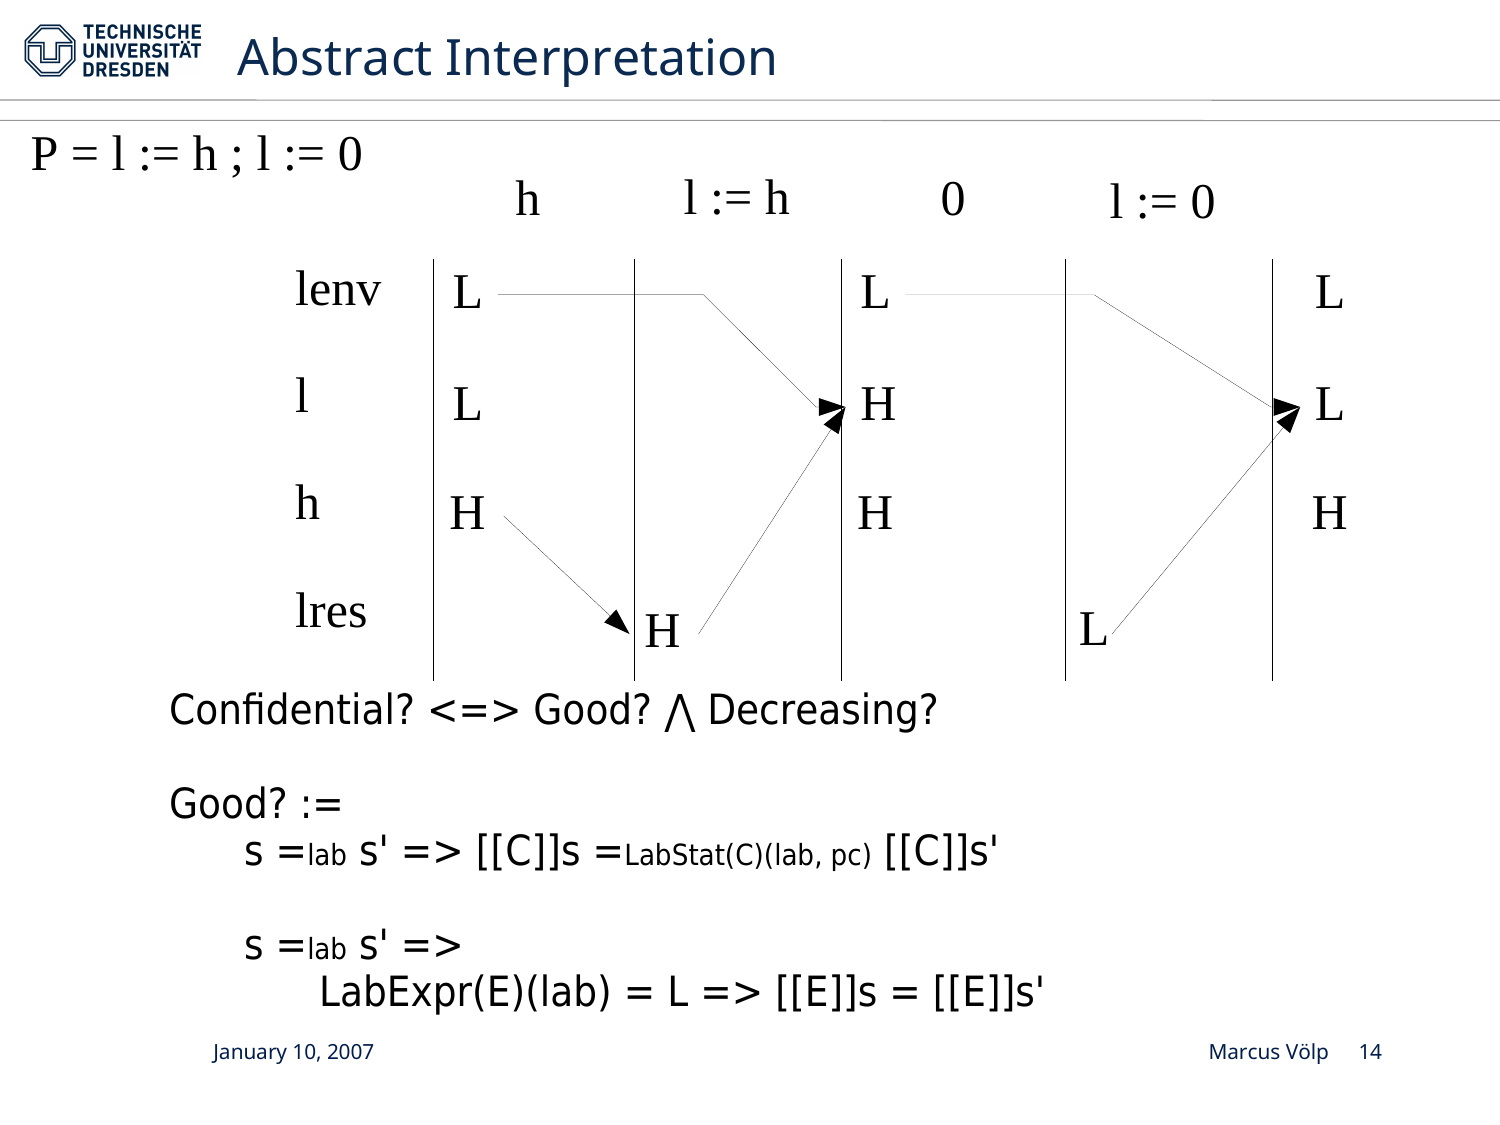

# Abstract Interpretation
P = l := h ; l := 0
l := h
0
h
l := 0
lenv
l
h
lres
L
L
L
L
H
L
H
H
H
L
H
Confidential? <=> Good? ⋀ Decreasing?
Good? :=
	s =lab s' => [[C]]s =LabStat(C)(lab, pc) [[C]]s'
	s =lab s' =>
		LabExpr(E)(lab) = L => [[E]]s = [[E]]s'